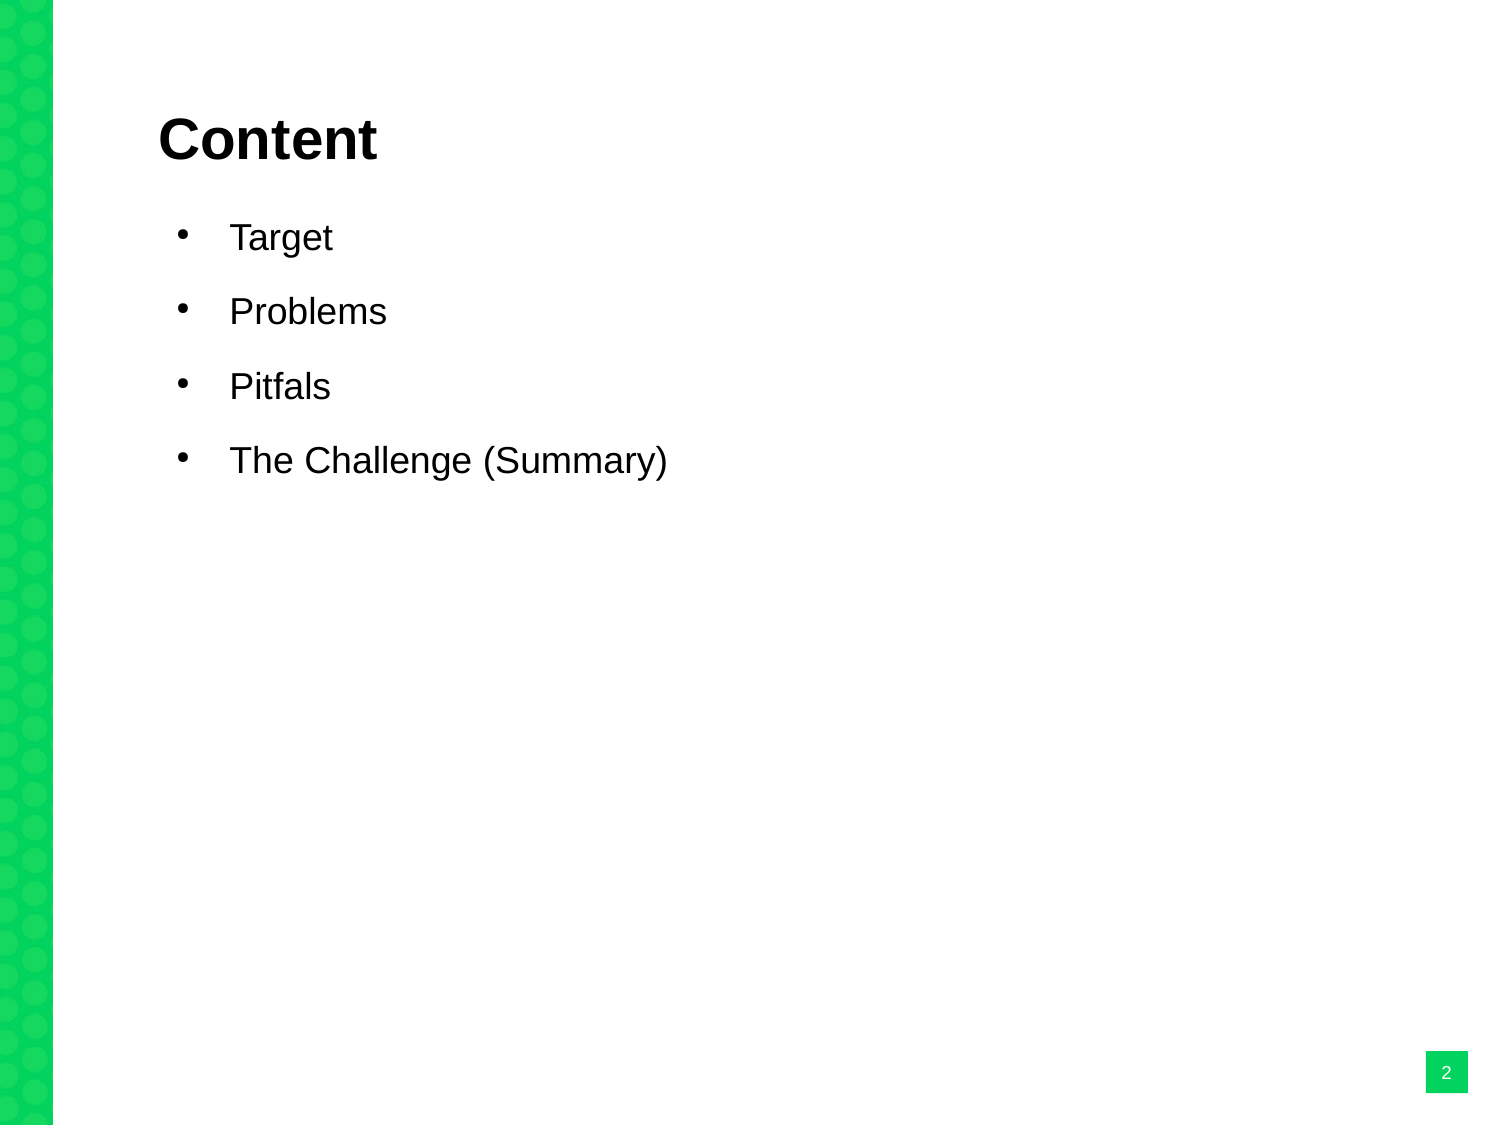

# Content
Target
Problems
Pitfals
The Challenge (Summary)